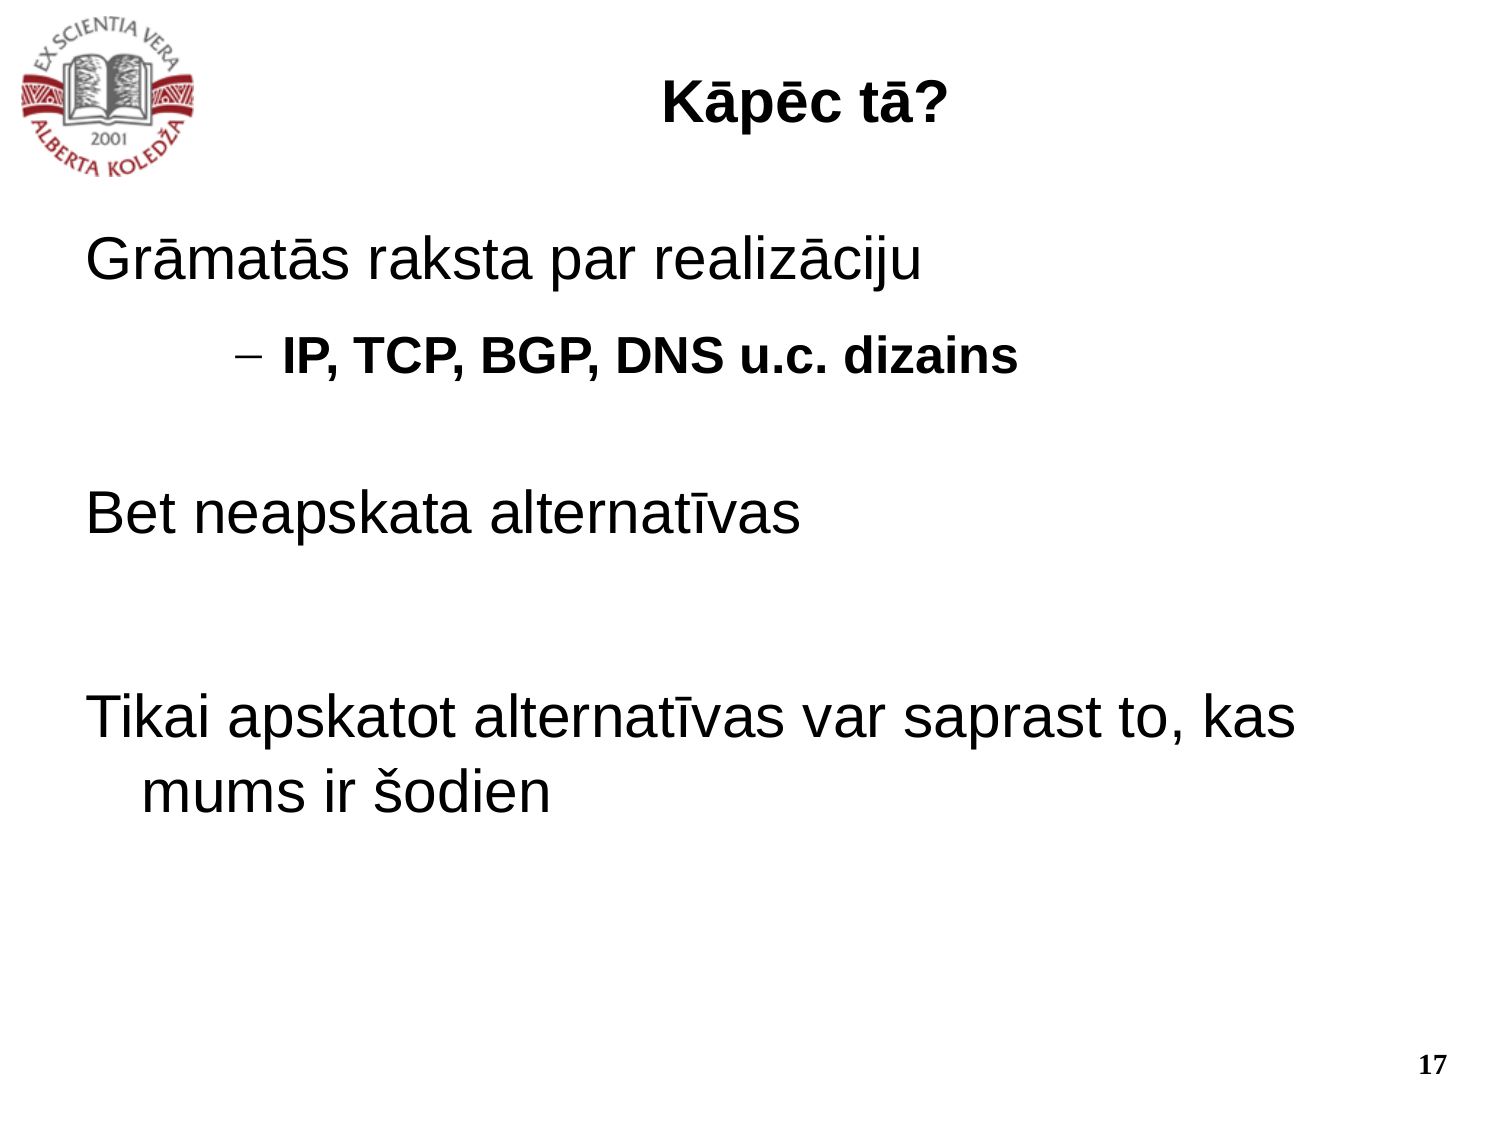

# Kāpēc tā?
Grāmatās raksta par realizāciju
IP, TCP, BGP, DNS u.c. dizains
Bet neapskata alternatīvas
Tikai apskatot alternatīvas var saprast to, kas mums ir šodien